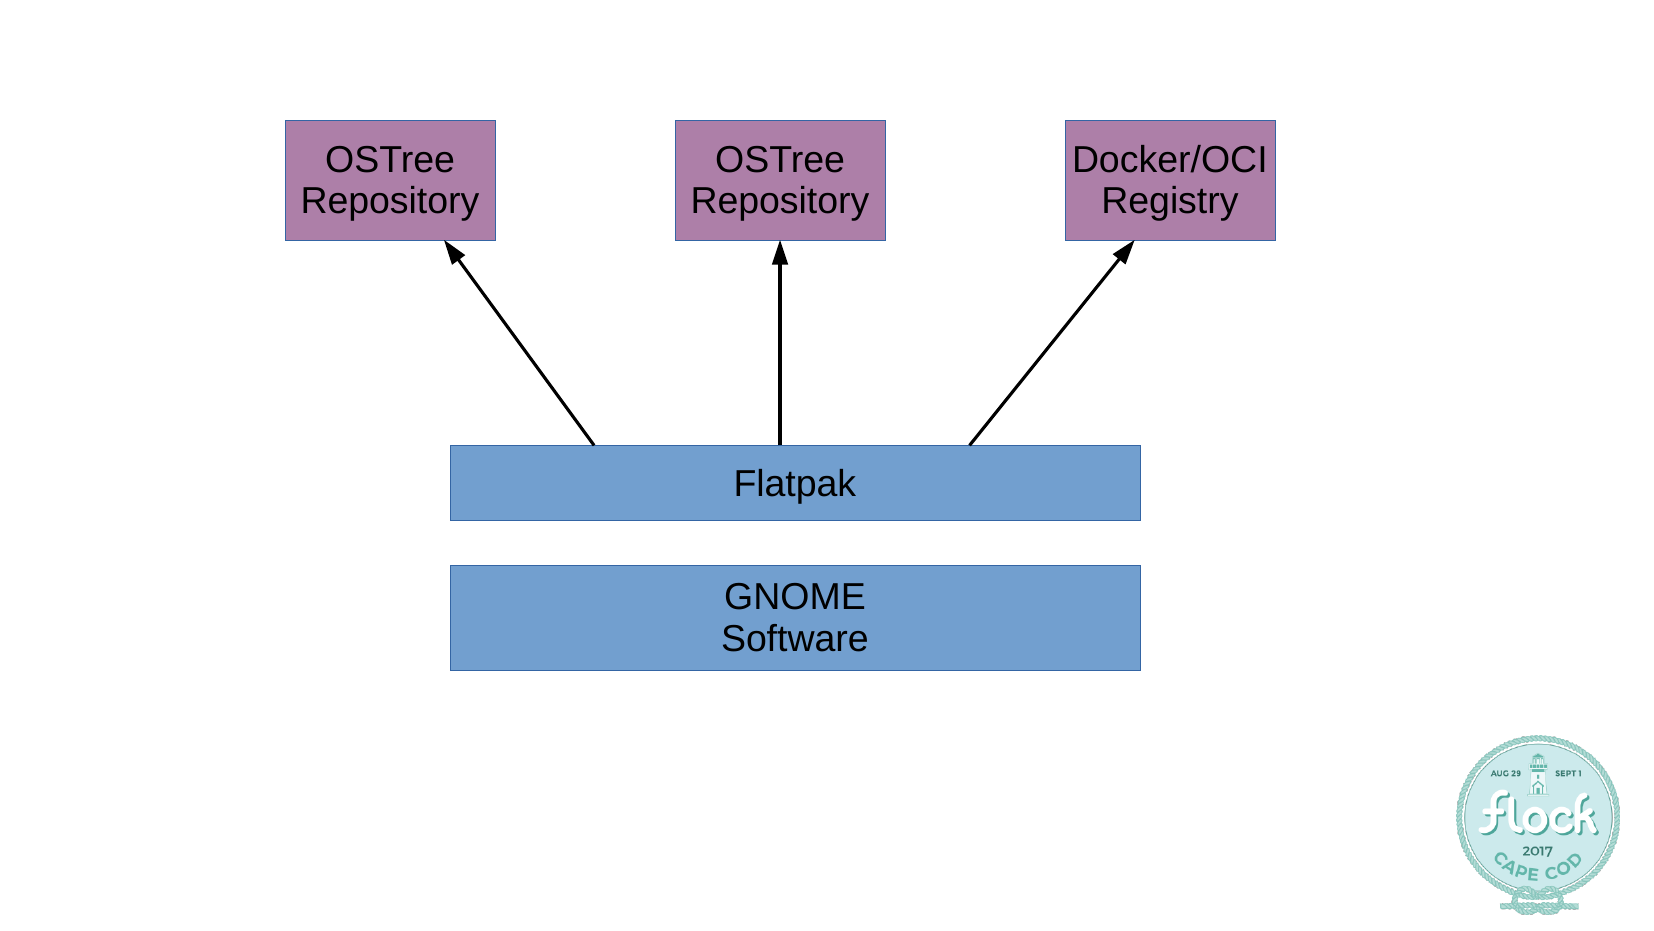

OSTree
Repository
OSTree
Repository
Docker/OCI
Registry
Flatpak
GNOME
Software